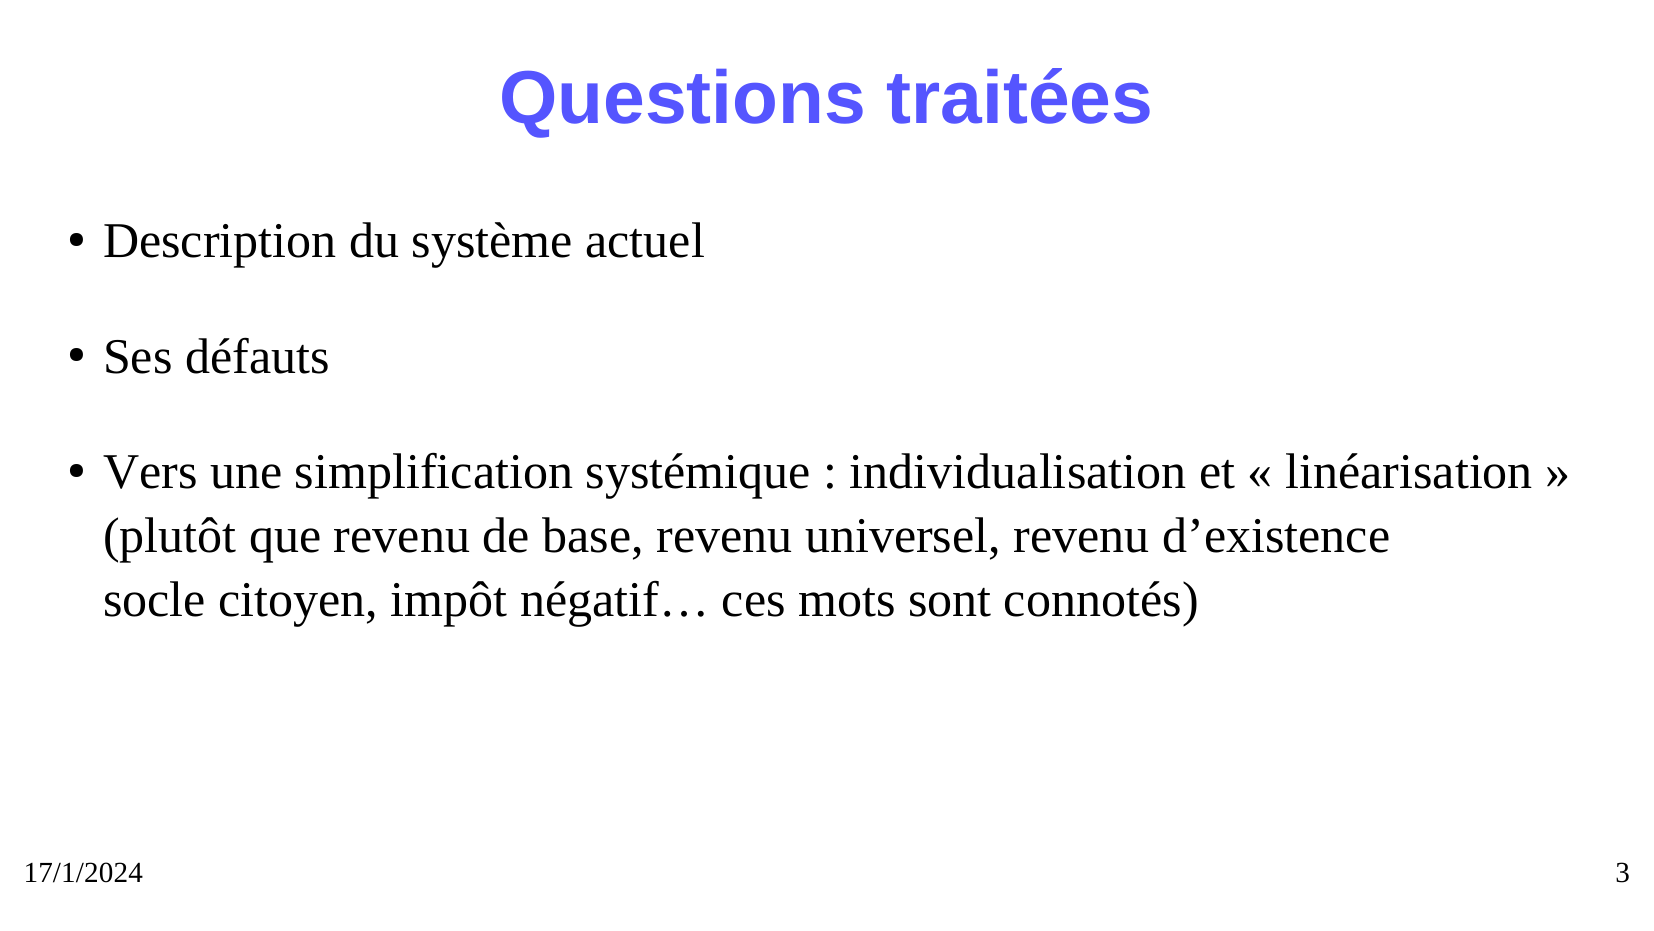

# Questions traitées
Description du système actuel
Ses défauts
Vers une simplification systémique : individualisation et « linéarisation »
(plutôt que revenu de base, revenu universel, revenu d’existence
socle citoyen, impôt négatif… ces mots sont connotés)
17/1/2024
3